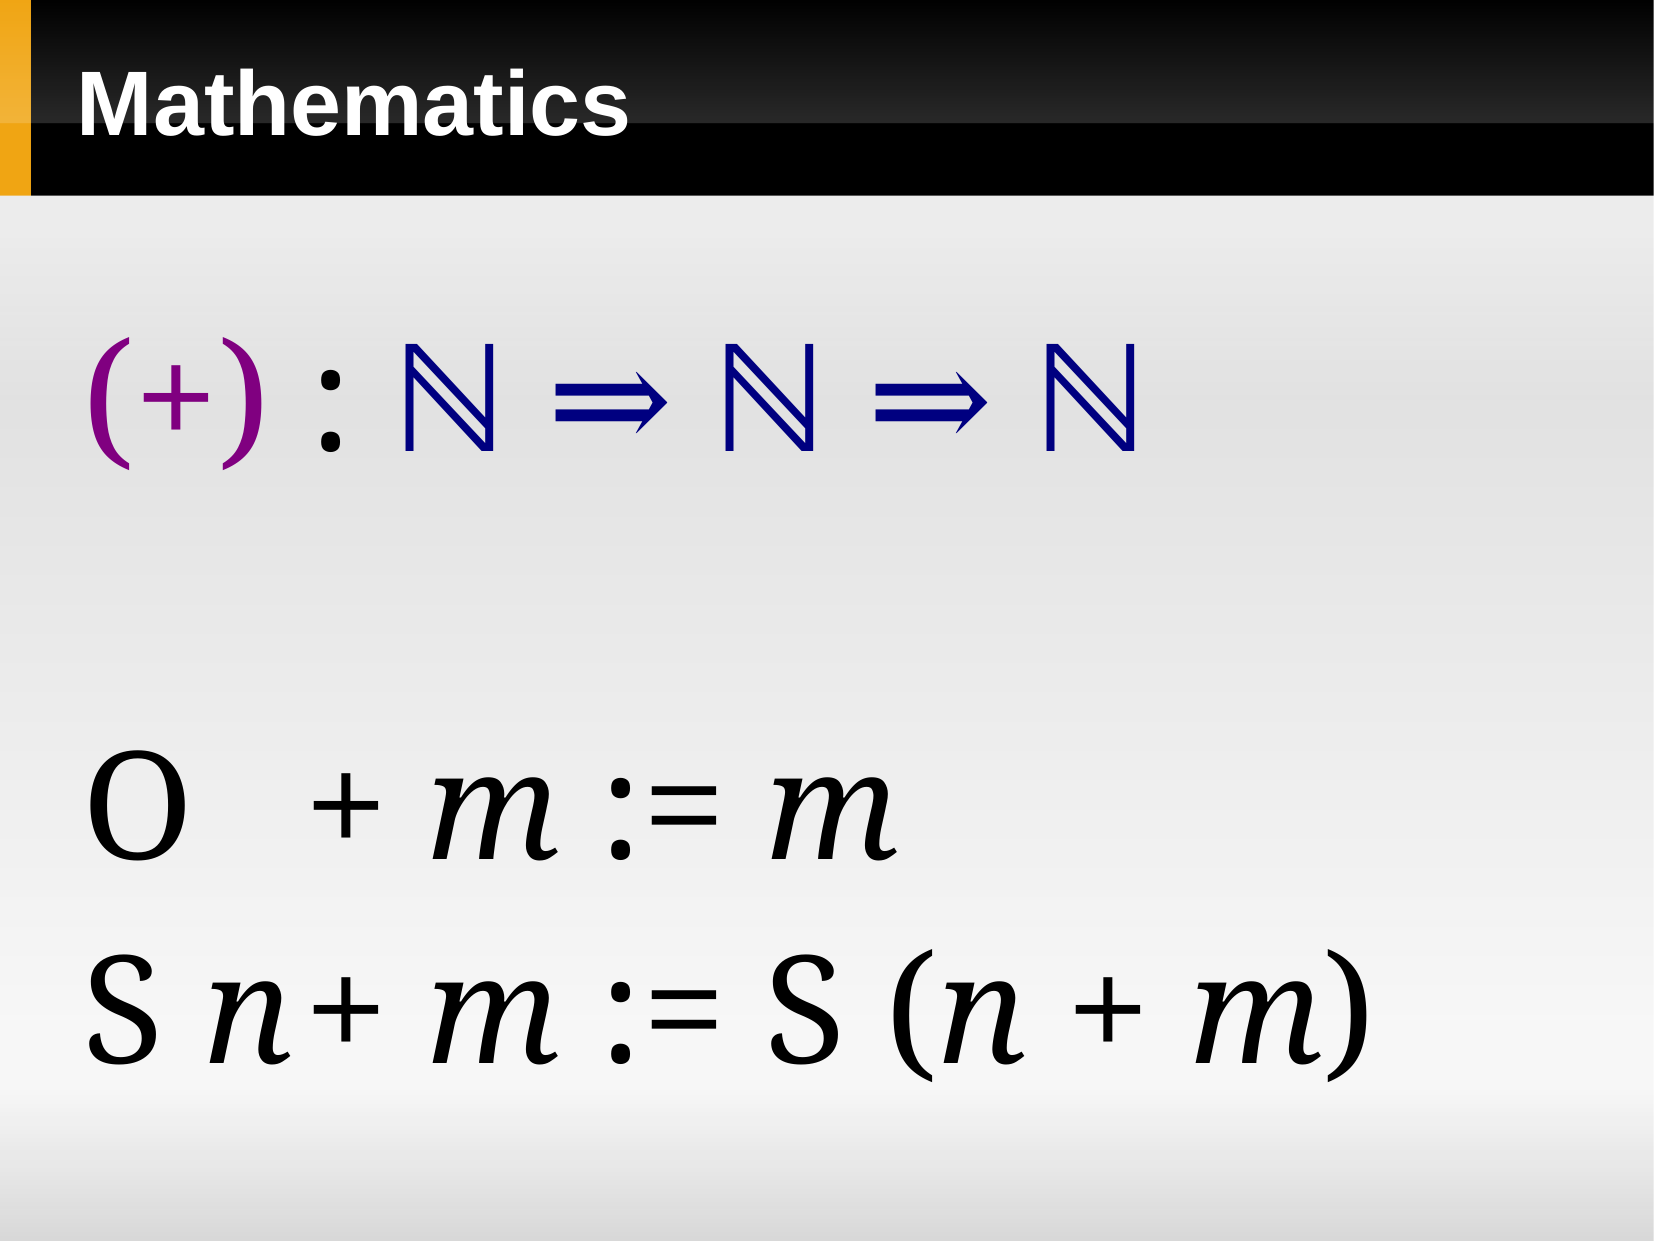

# Mathematics
(+) : ℕ ⇒ ℕ ⇒ ℕ
O		+ m	:= m
S n	+ m	:= S (n + m)